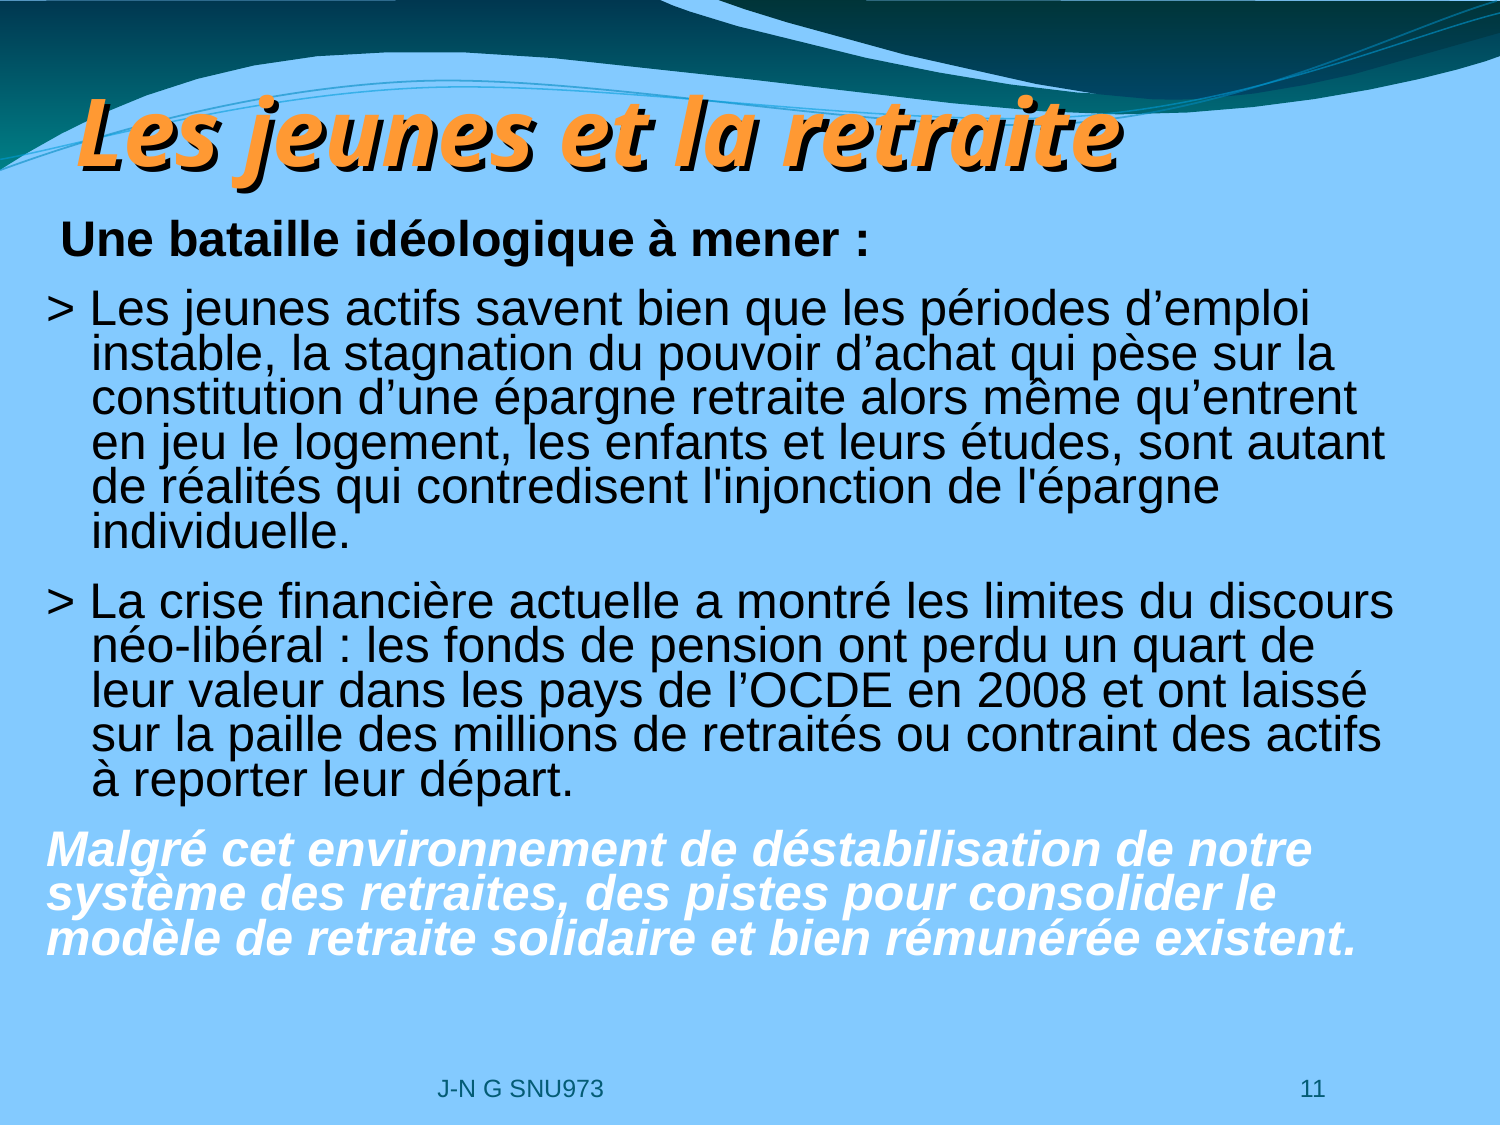

# Les jeunes et la retraite
 Une bataille idéologique à mener :
> Les jeunes actifs savent bien que les périodes d’emploi instable, la stagnation du pouvoir d’achat qui pèse sur la constitution d’une épargne retraite alors même qu’entrent en jeu le logement, les enfants et leurs études, sont autant de réalités qui contredisent l'injonction de l'épargne individuelle.
> La crise financière actuelle a montré les limites du discours néo-libéral : les fonds de pension ont perdu un quart de leur valeur dans les pays de l’OCDE en 2008 et ont laissé sur la paille des millions de retraités ou contraint des actifs à reporter leur départ.
Malgré cet environnement de déstabilisation de notre système des retraites, des pistes pour consolider le modèle de retraite solidaire et bien rémunérée existent.
J-N G SNU973